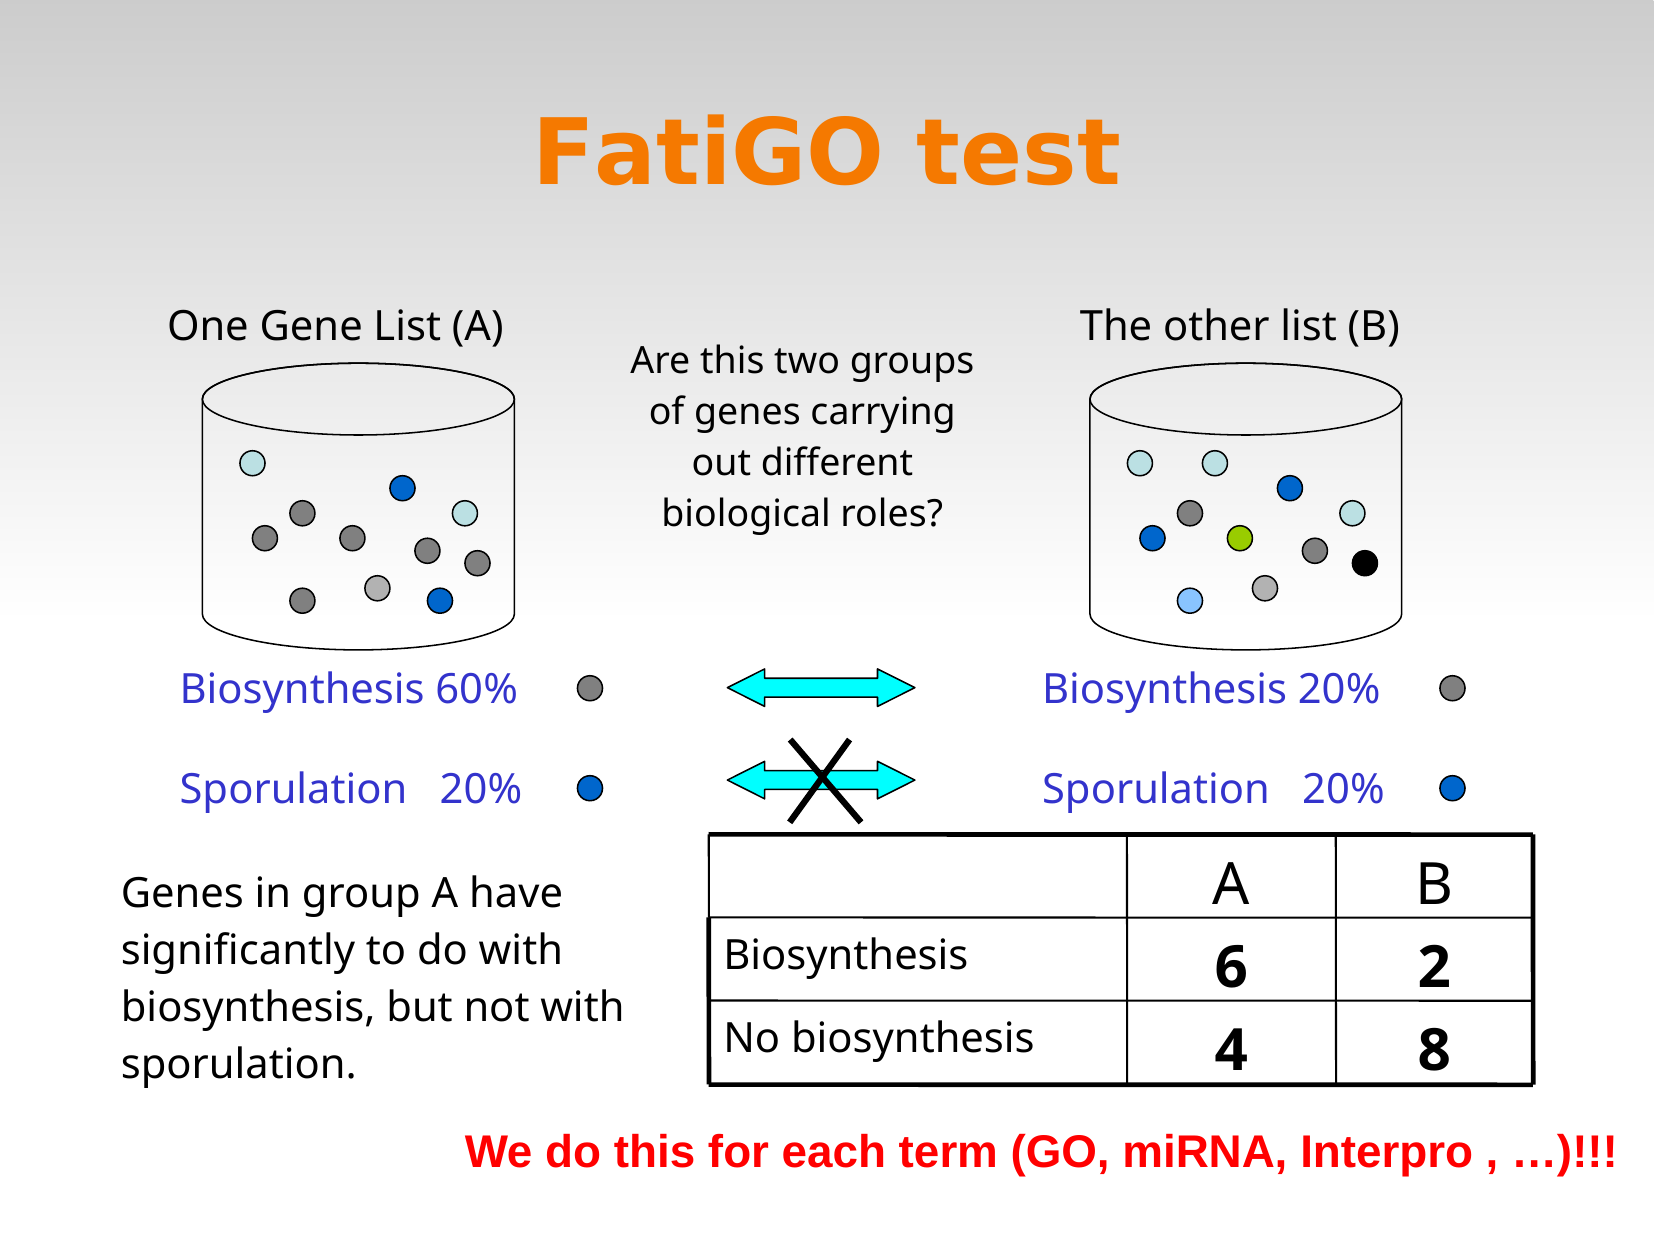

# FatiGO test
One Gene List (A)‏
The other list (B)‏
Are this two groups of genes carrying out different biological roles?
Biosynthesis 60%
Biosynthesis 20%
Sporulation 20%
Sporulation 20%
A
B
Biosynthesis
6
2
No biosynthesis
4
8
Genes in group A have significantly to do with biosynthesis, but not with sporulation.
We do this for each term (GO, miRNA, Interpro , …)!!!